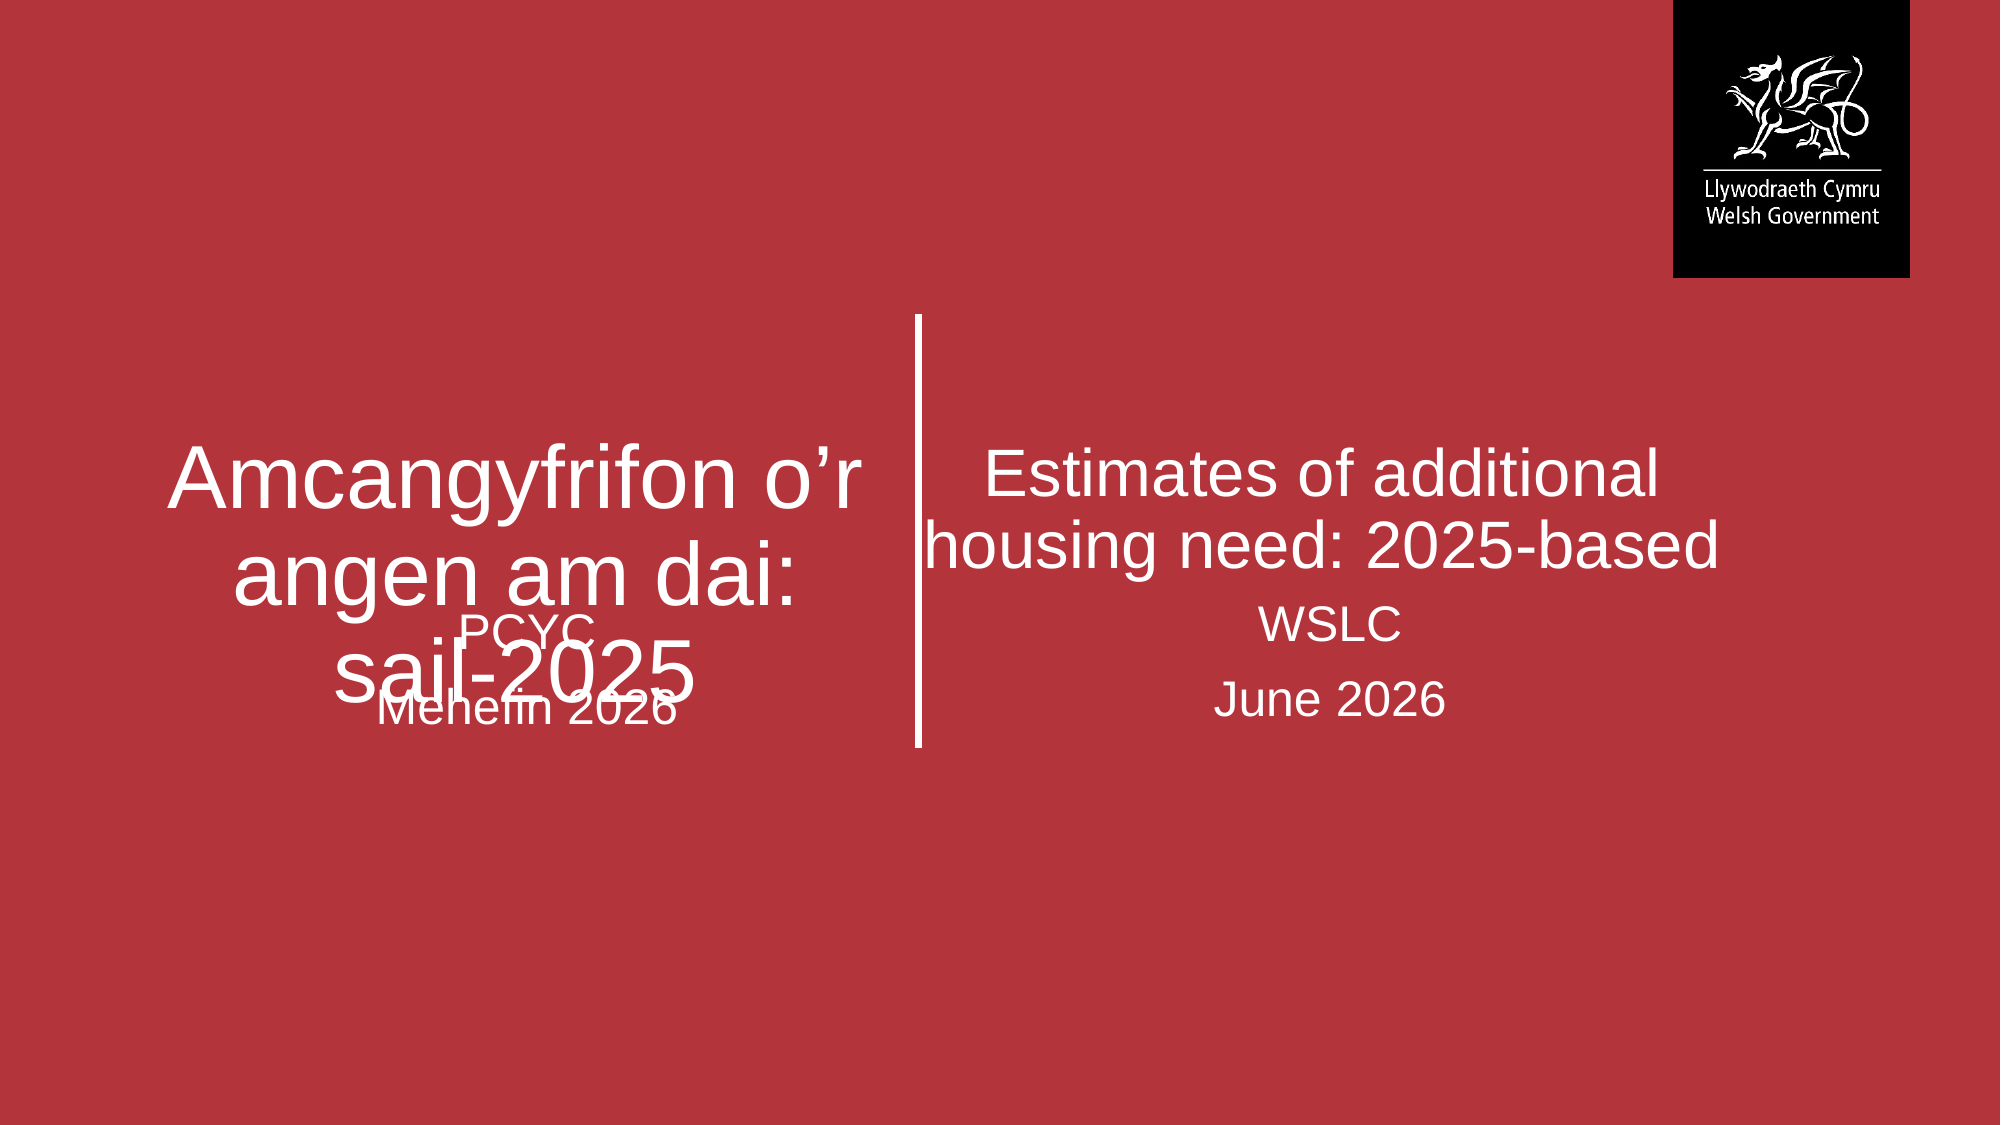

Estimates of additional housing need: 2025-based
Amcangyfrifon o’r angen am dai: sail-2025
PCYC
Mehefin 2026
# WSLC
June 2026